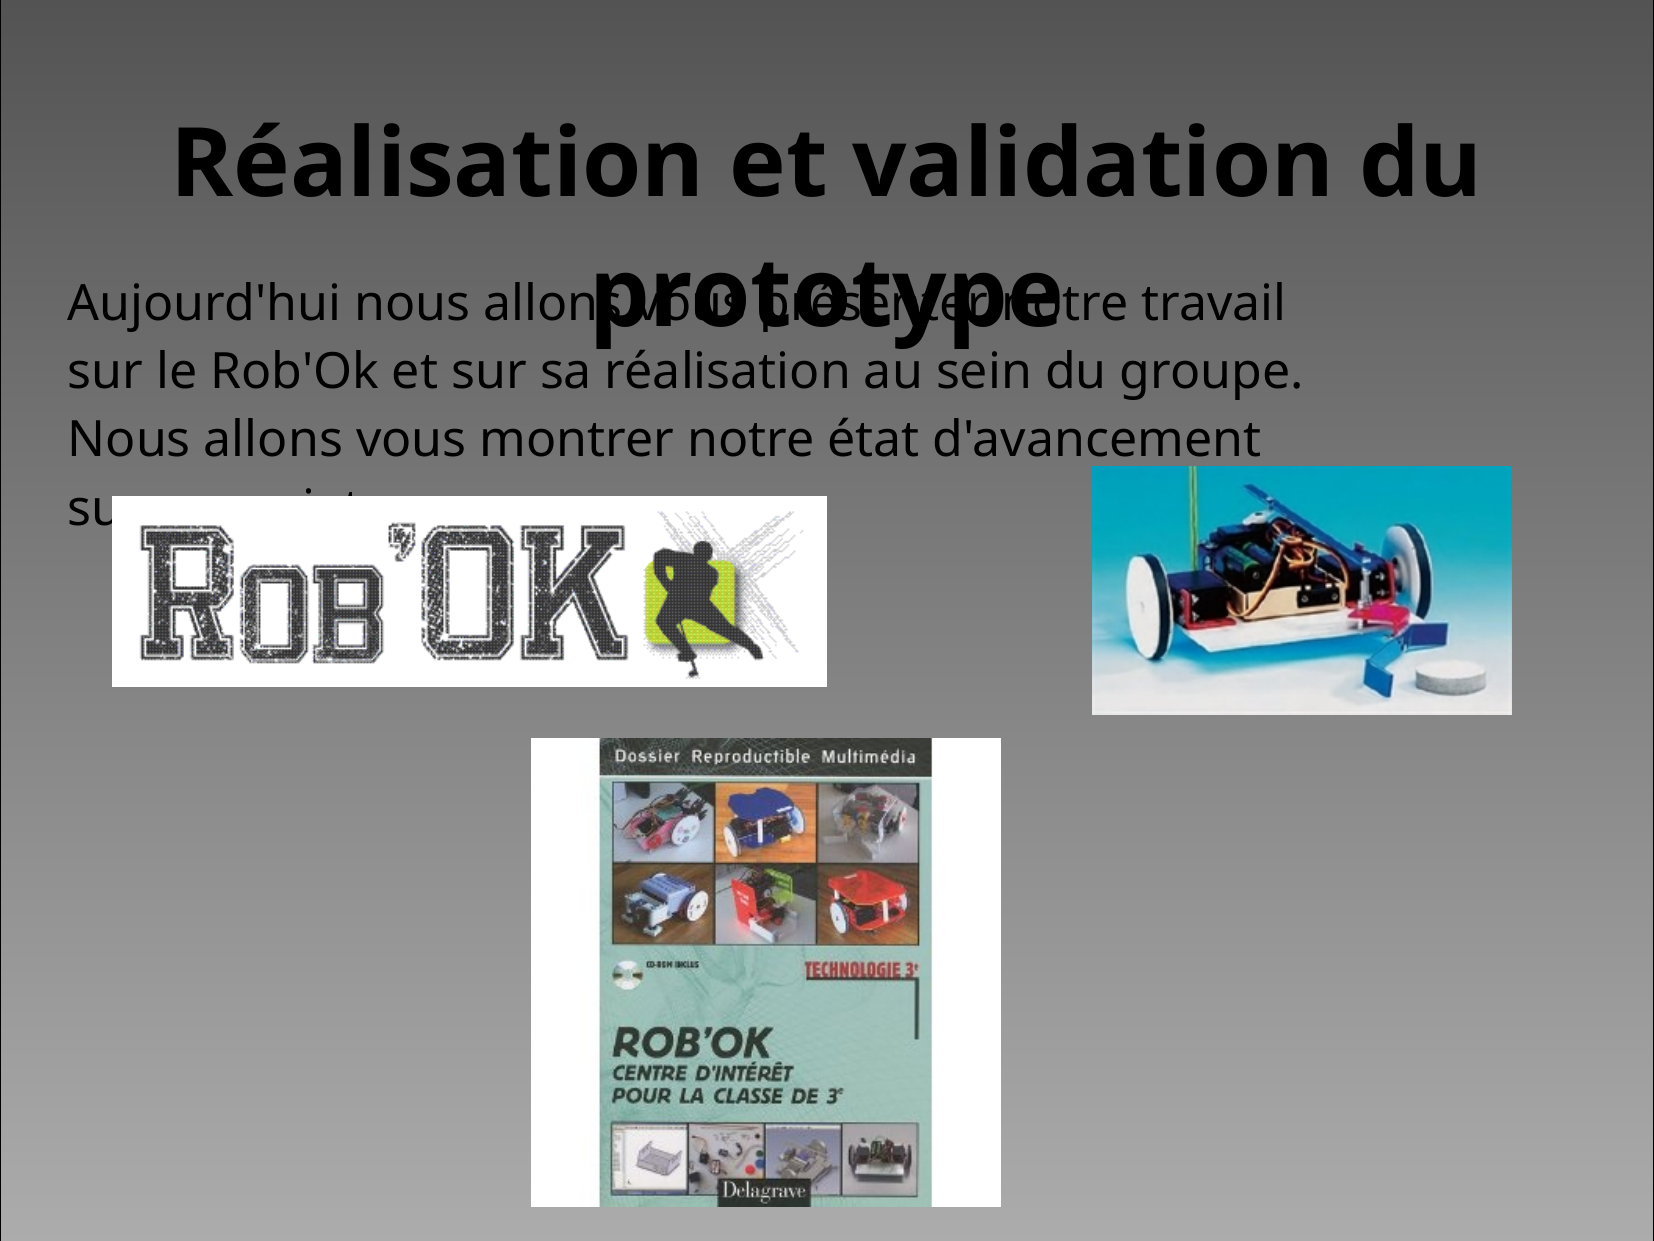

Réalisation et validation du prototype
Aujourd'hui nous allons vous présenter notre travail sur le Rob'Ok et sur sa réalisation au sein du groupe. Nous allons vous montrer notre état d'avancement sur ce projet.